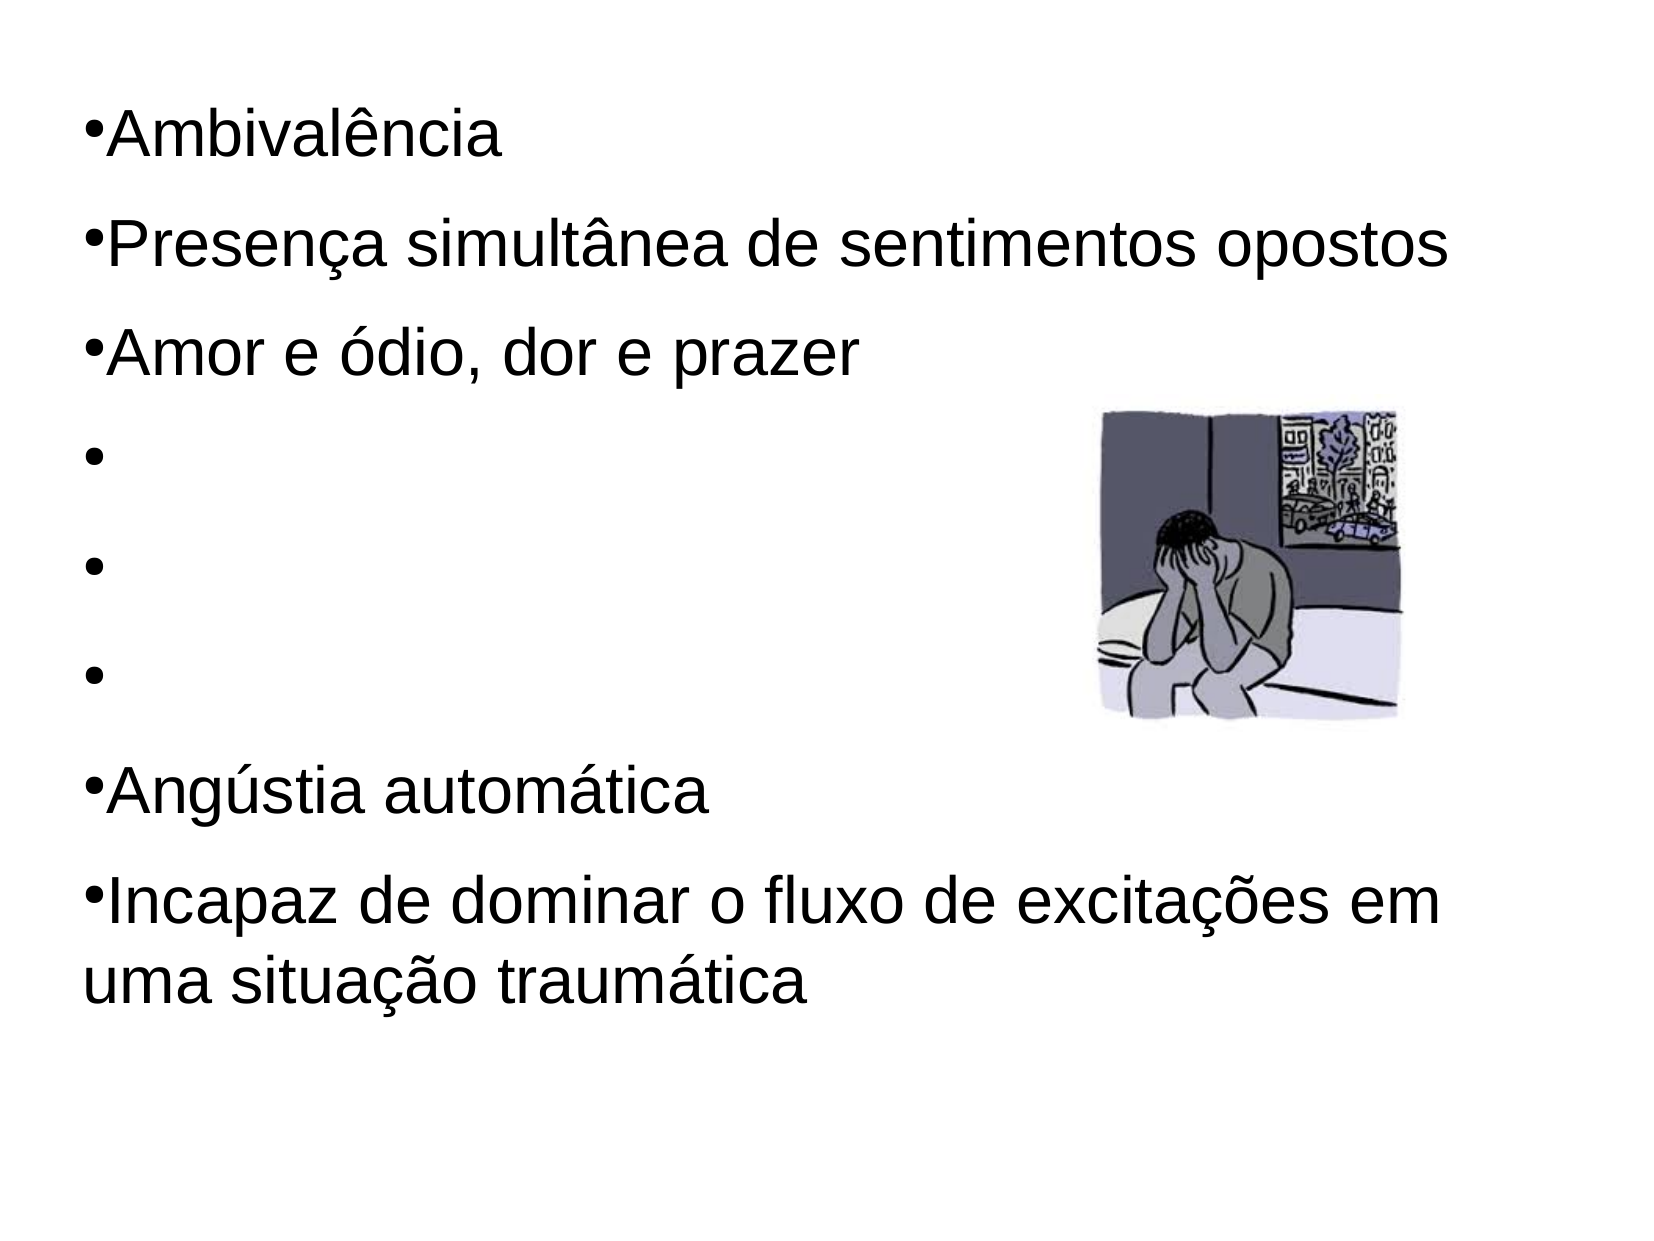

# Ambivalência
Presença simultânea de sentimentos opostos
Amor e ódio, dor e prazer
Angústia automática
Incapaz de dominar o fluxo de excitações em uma situação traumática